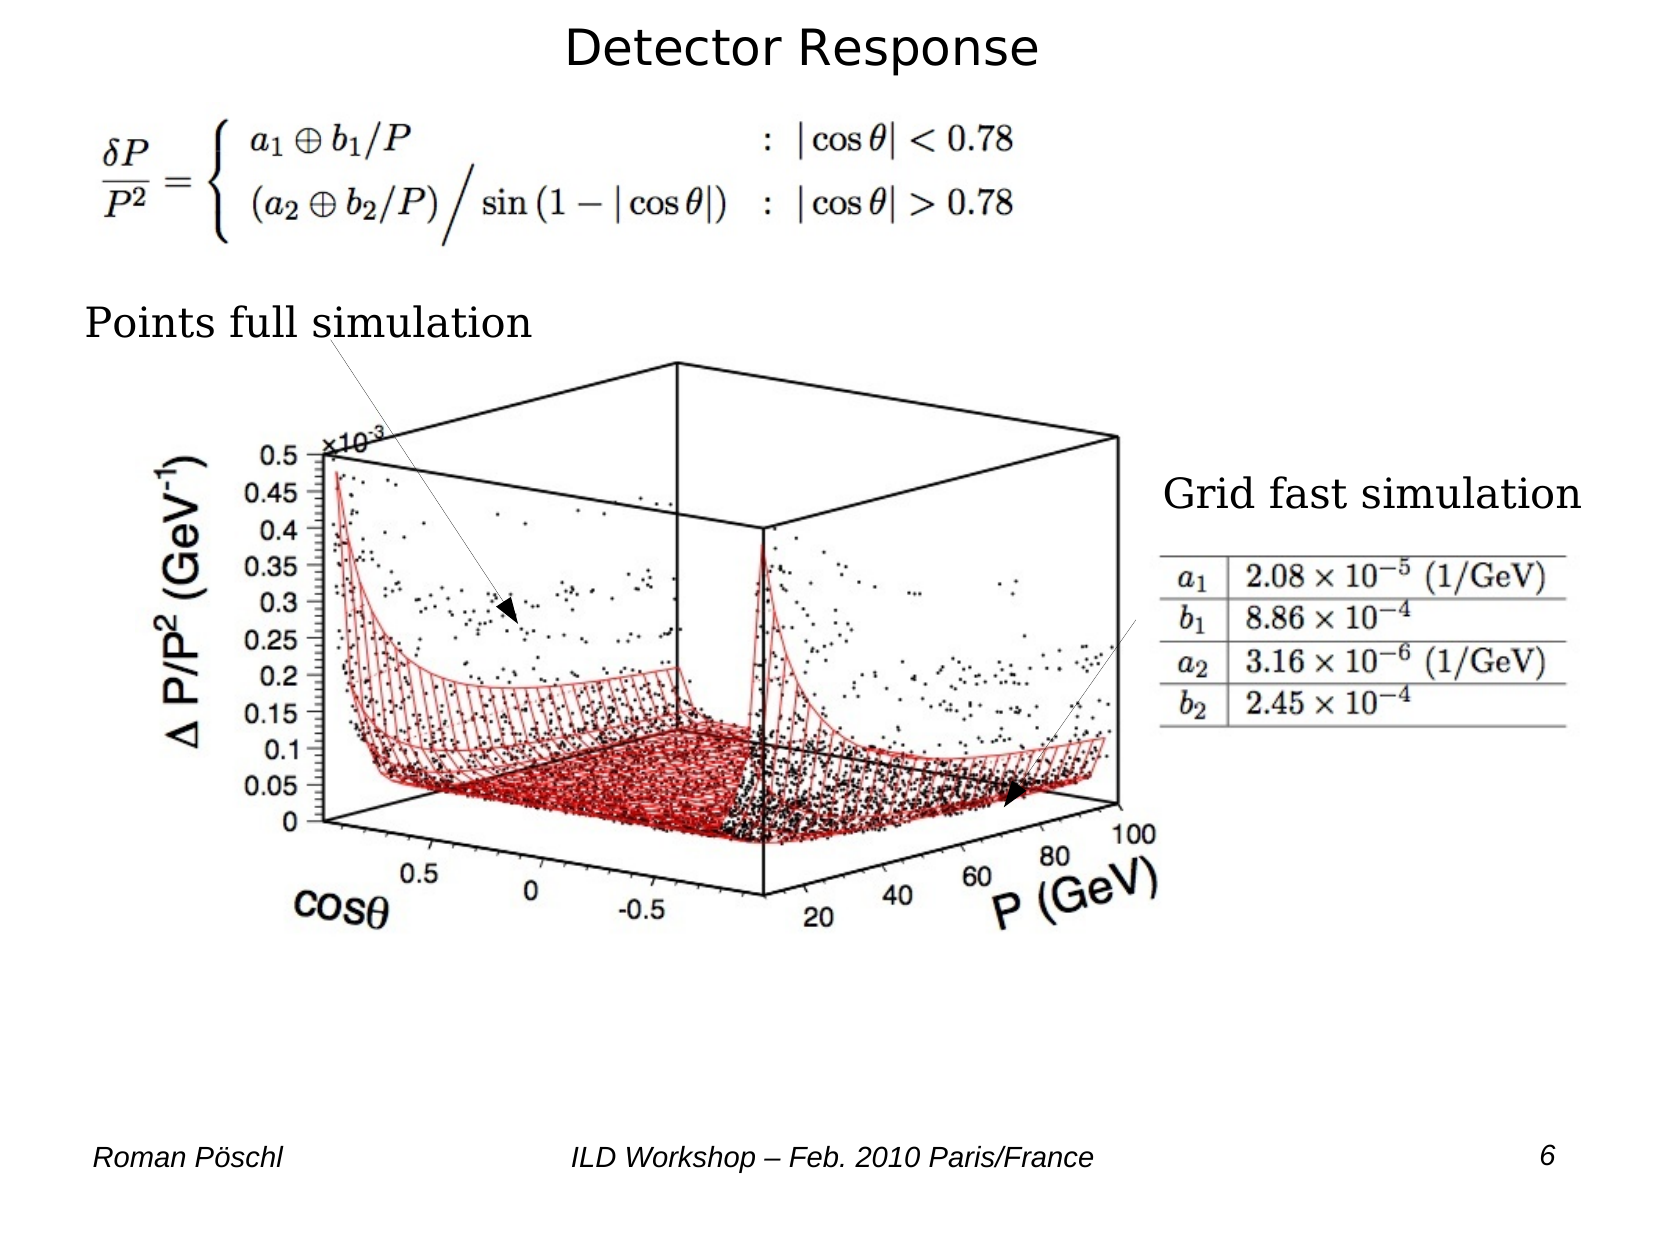

Detector Response
Points full simulation
Grid fast simulation